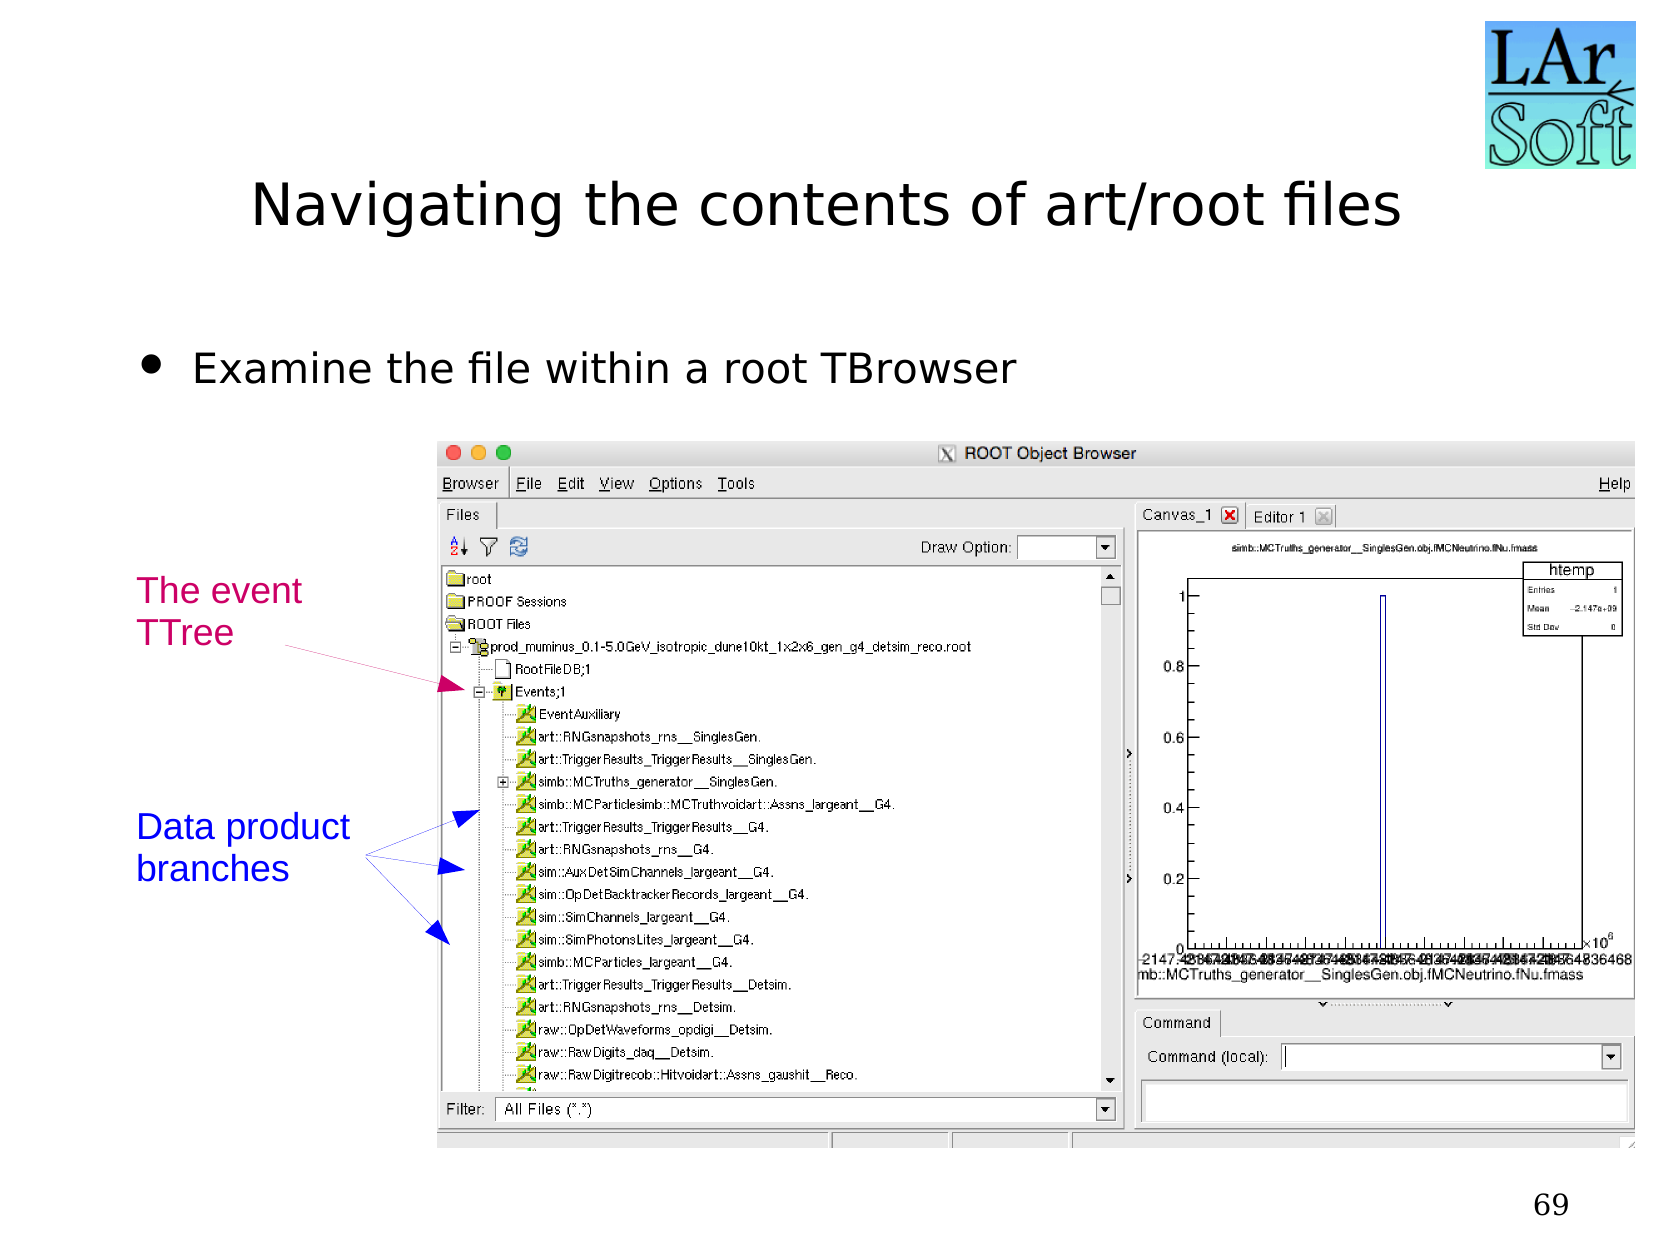

# Navigating the contents of art/root files
Examine the file within a root TBrowser
The event
TTree
Data product
branches
69